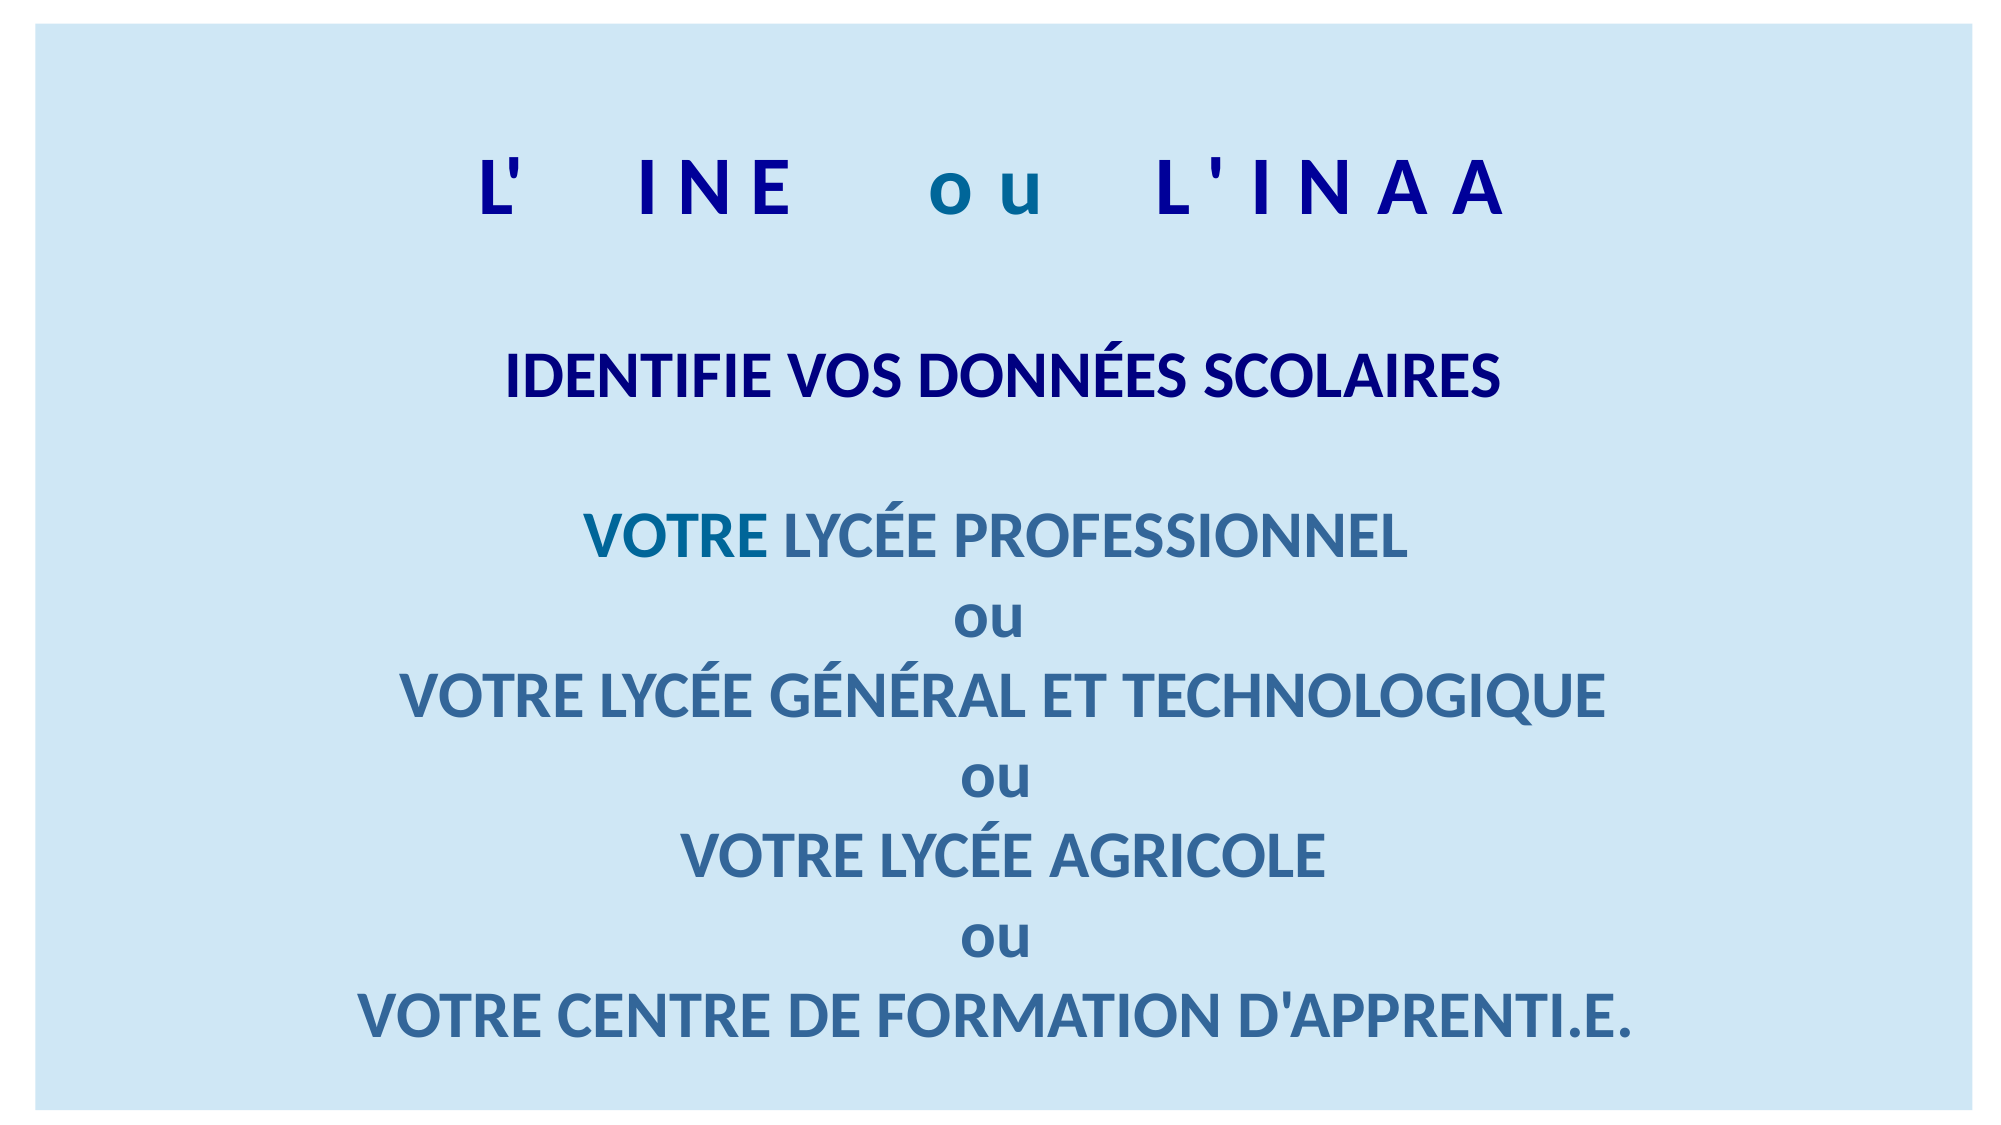

# L' I N E ou L'INAA IDENTIFIE VOS DONNÉES SCOLAIRES VOTRE LYCÉE PROFESSIONNEL ou VOTRE LYCÉE GÉNÉRAL ET TECHNOLOGIQUE ou VOTRE LYCÉE AGRICOLE ou VOTRE CENTRE DE FORMATION D'APPRENTI.E.